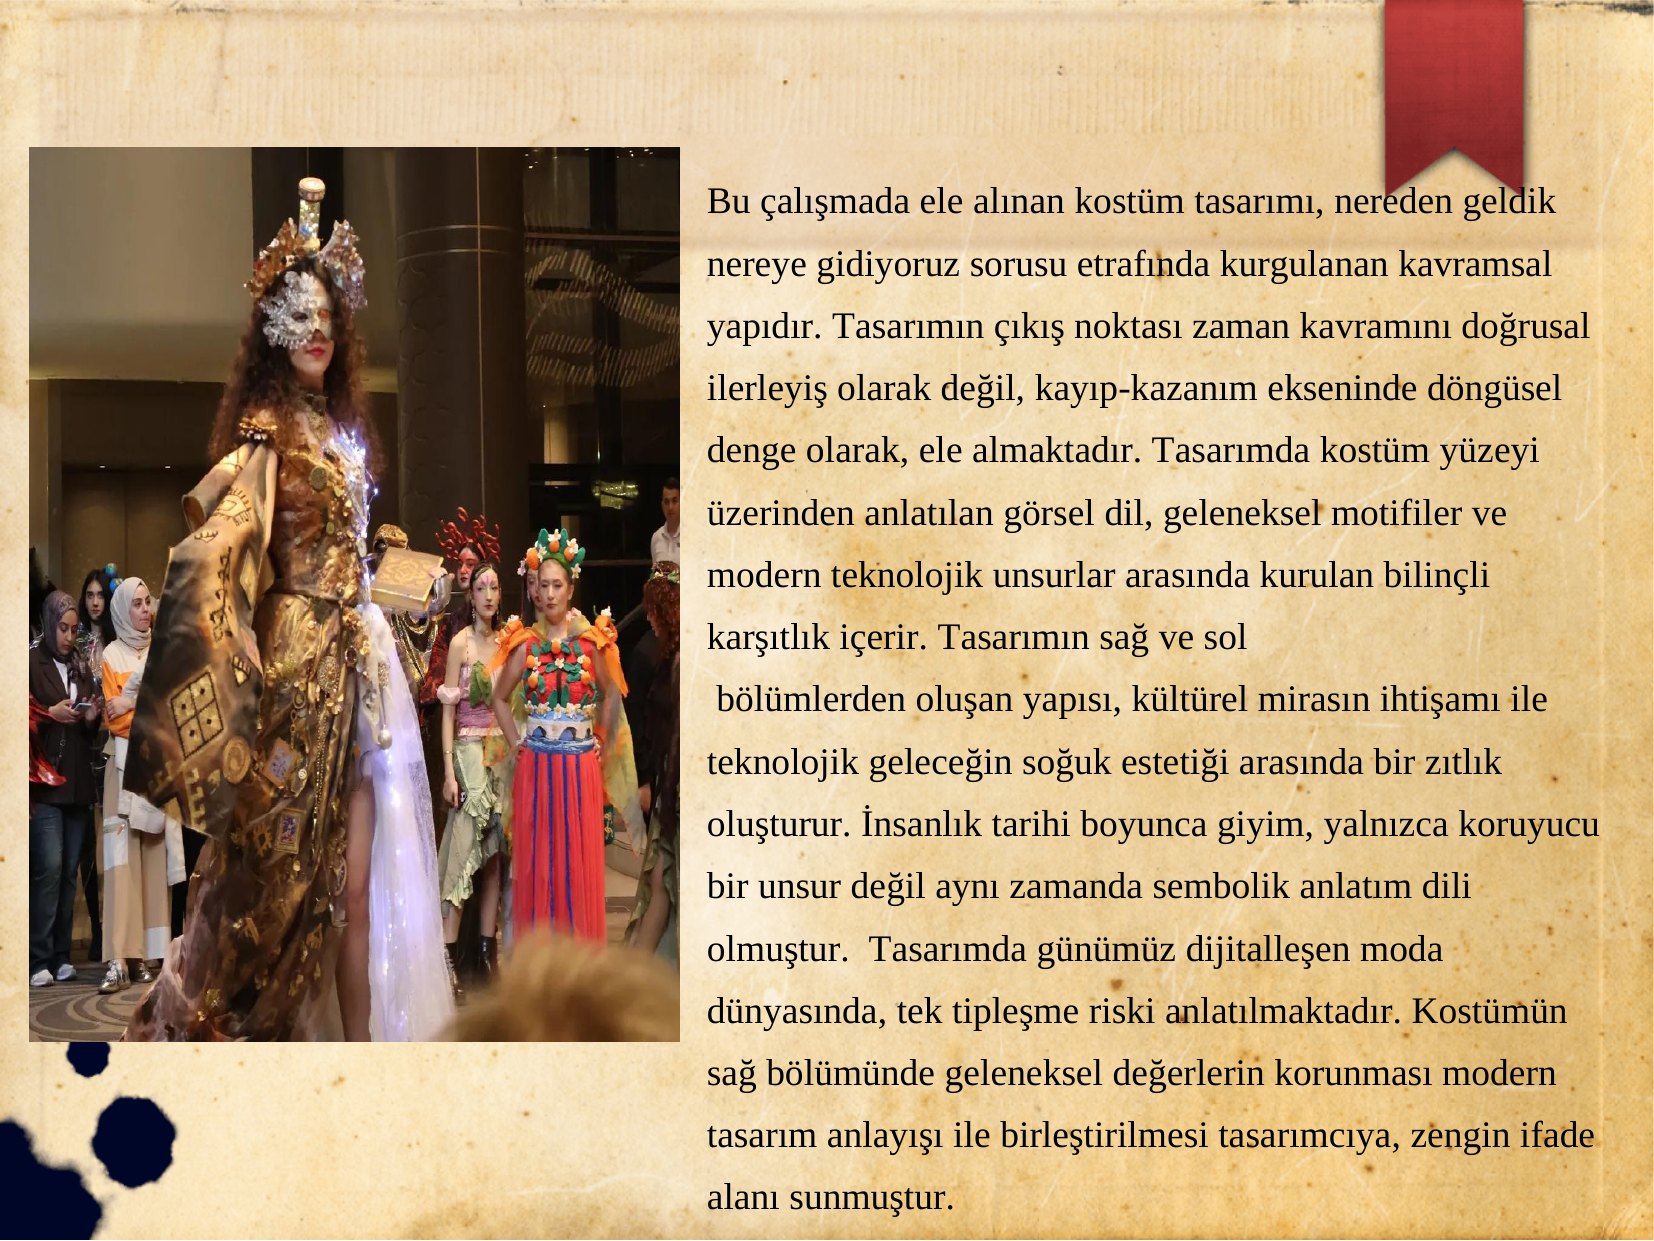

# Bu çalışmada ele alınan kostüm tasarımı, nereden geldik nereye gidiyoruz sorusu etrafında kurgulanan kavramsal yapıdır. Tasarımın çıkış noktası zaman kavramını doğrusal ilerleyiş olarak değil, kayıp-kazanım ekseninde döngüsel denge olarak, ele almaktadır. Tasarımda kostüm yüzeyi üzerinden anlatılan görsel dil, geleneksel motifiler ve modern teknolojik unsurlar arasında kurulan bilinçli karşıtlık içerir. Tasarımın sağ ve sol bölümlerden oluşan yapısı, kültürel mirasın ihtişamı ile teknolojik geleceğin soğuk estetiği arasında bir zıtlık oluşturur. İnsanlık tarihi boyunca giyim, yalnızca koruyucu bir unsur değil aynı zamanda sembolik anlatım dili olmuştur. Tasarımda günümüz dijitalleşen moda dünyasında, tek tipleşme riski anlatılmaktadır. Kostümün sağ bölümünde geleneksel değerlerin korunması modern tasarım anlayışı ile birleştirilmesi tasarımcıya, zengin ifade alanı sunmuştur.